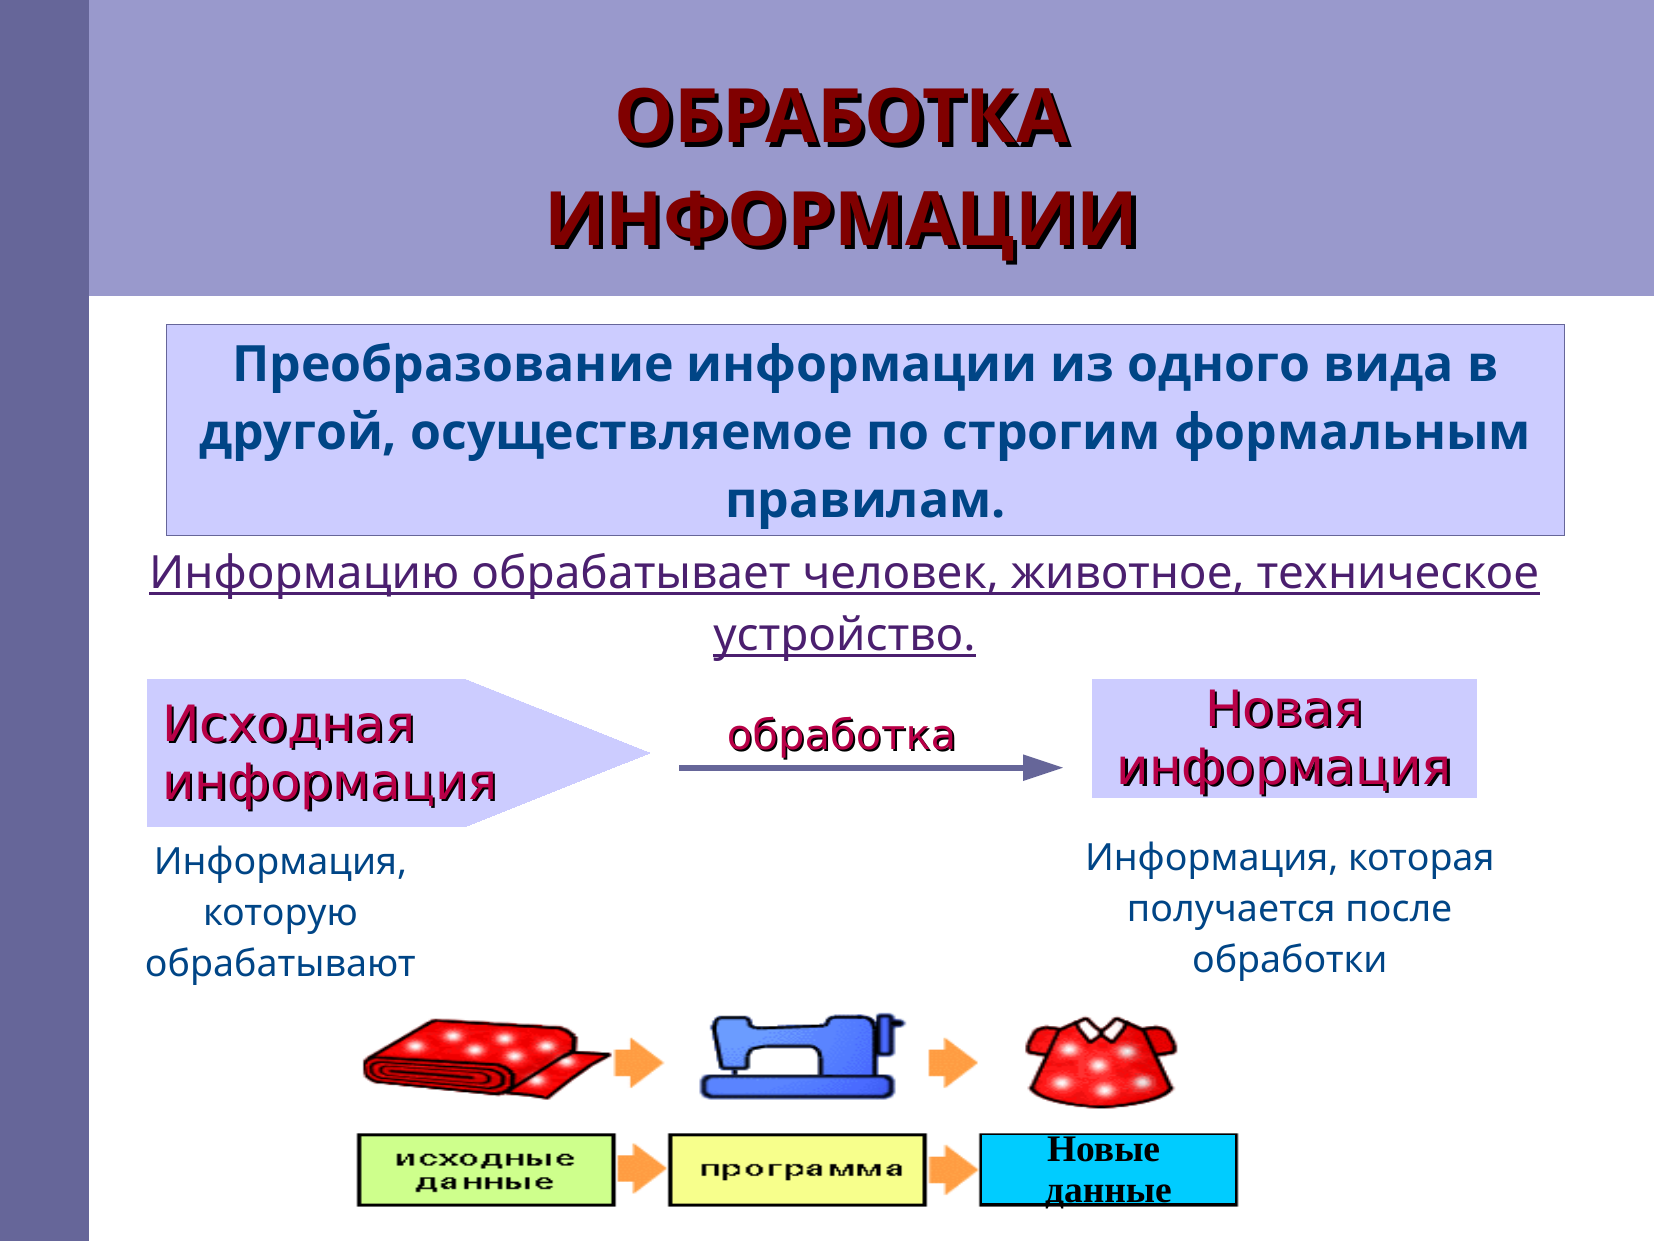

ОБРАБОТКА ИНФОРМАЦИИ
Преобразование информации из одного вида в другой, осуществляемое по строгим формальным правилам.
Информацию обрабатывает человек, животное, техническое устройство.
Исходная
информация
обработка
Новая
информация
Информация, которая получается после обработки
Информация, которую обрабатывают
Новые
данные